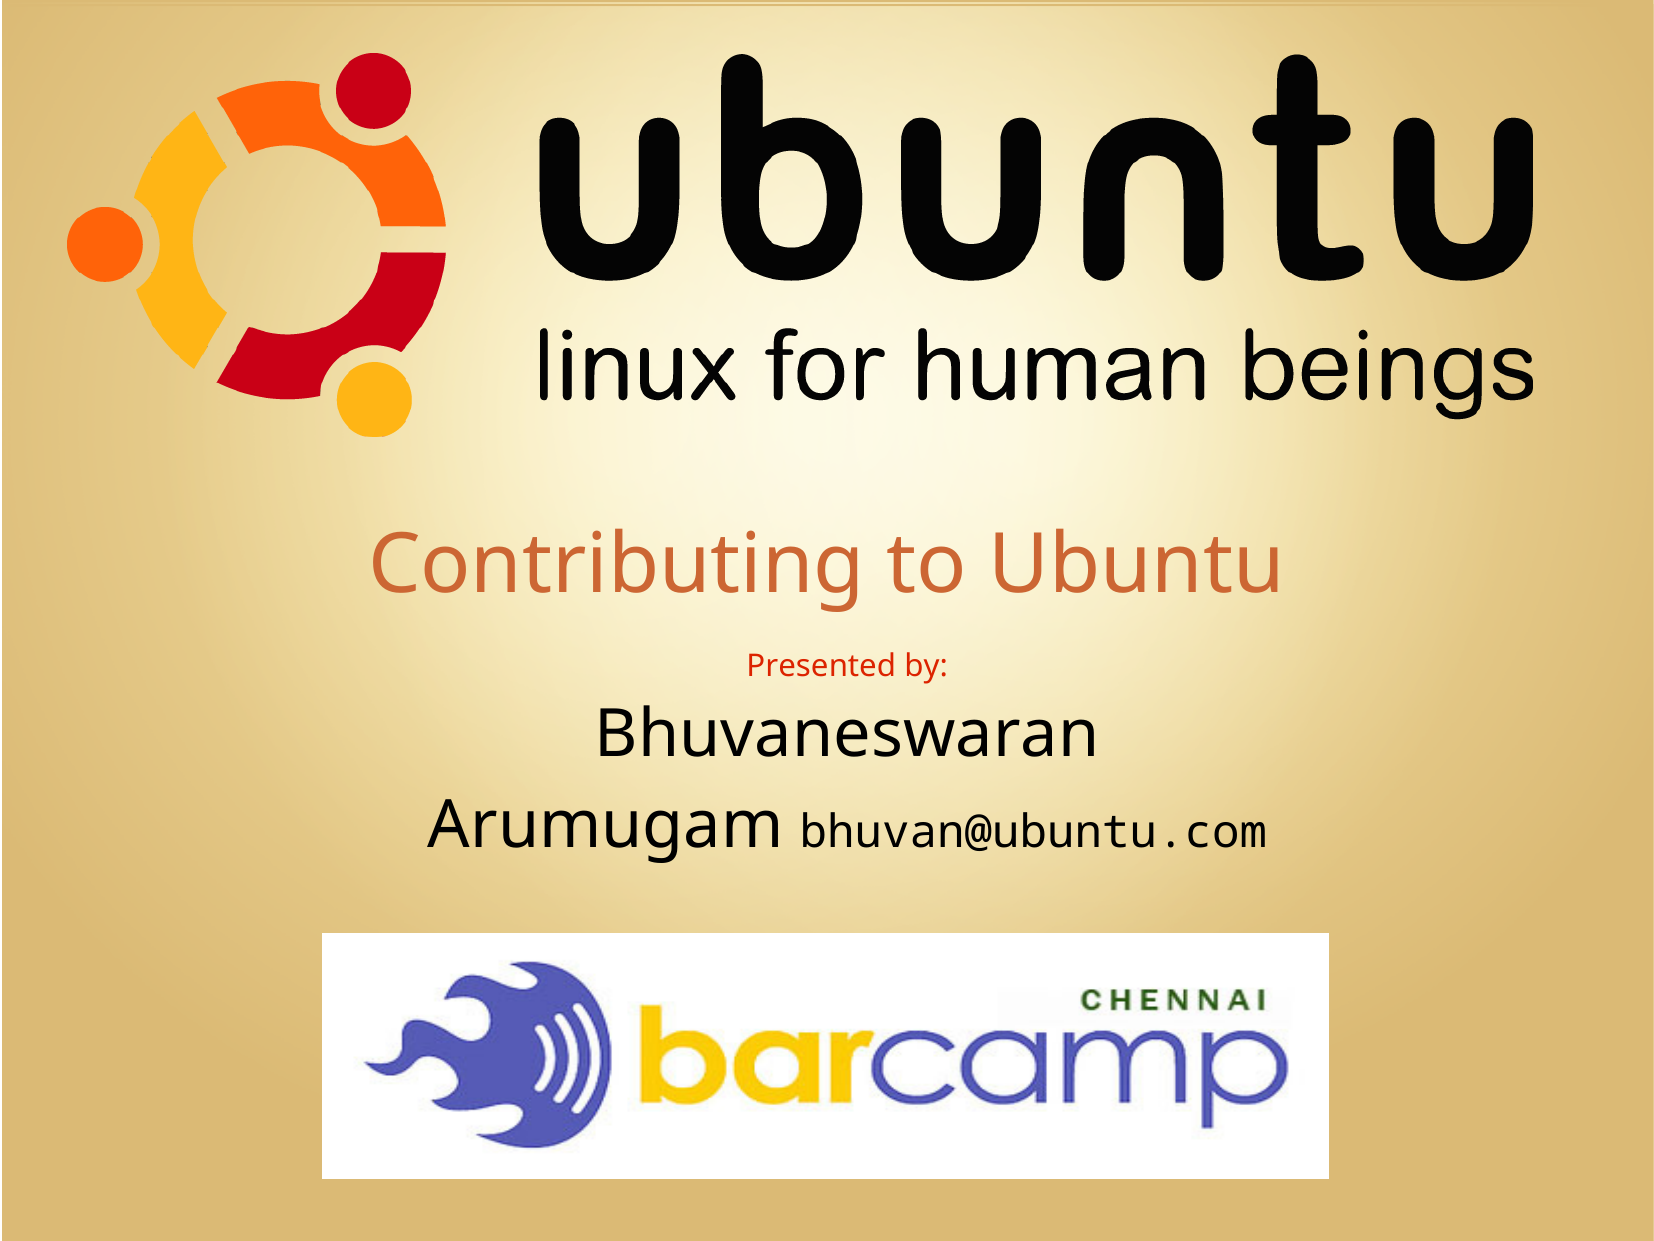

Contributing to Ubuntu
# Presented by: Bhuvaneswaran Arumugam bhuvan@ubuntu.com